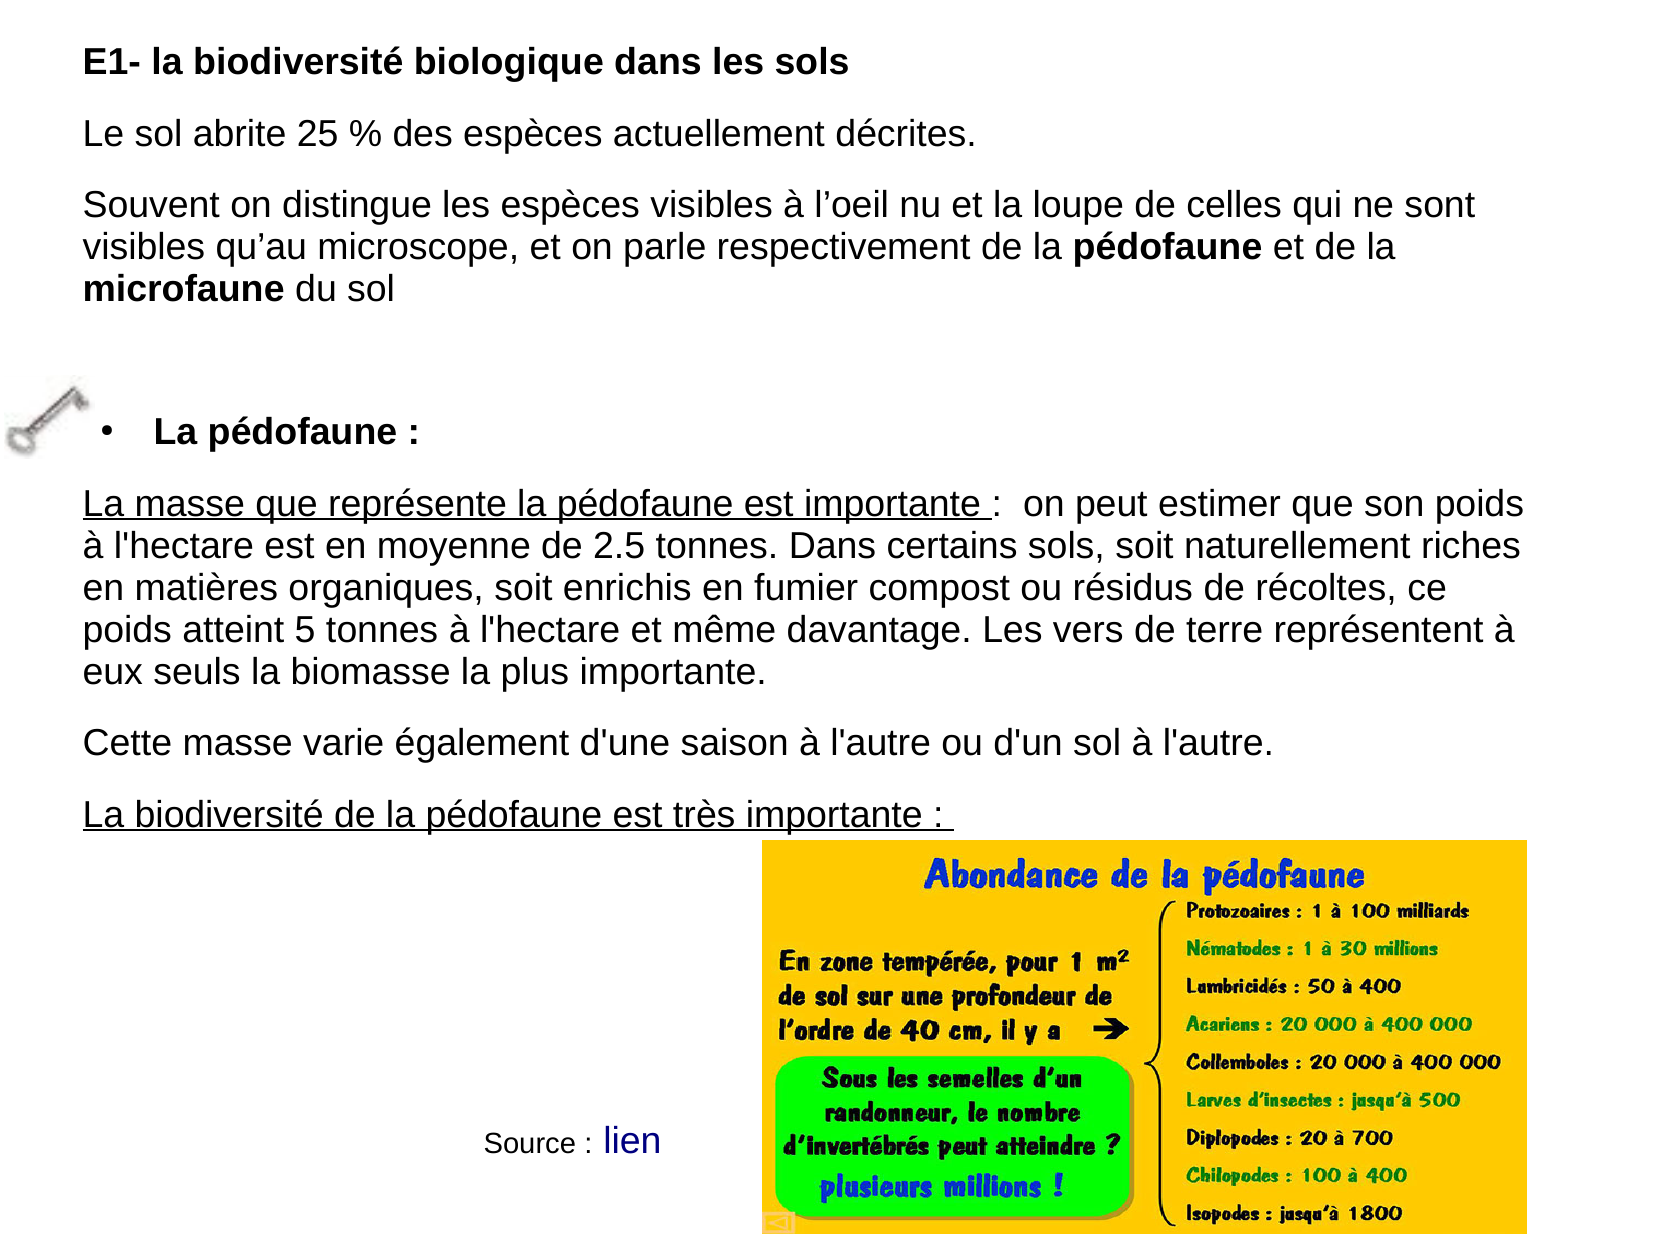

# E1- la biodiversité biologique dans les sols
Le sol abrite 25 % des espèces actuellement décrites.
Souvent on distingue les espèces visibles à l’oeil nu et la loupe de celles qui ne sont visibles qu’au microscope, et on parle respectivement de la pédofaune et de la microfaune du sol
La pédofaune :
La masse que représente la pédofaune est importante : on peut estimer que son poids à l'hectare est en moyenne de 2.5 tonnes. Dans certains sols, soit naturellement riches en matières organiques, soit enrichis en fumier compost ou résidus de récoltes, ce poids atteint 5 tonnes à l'hectare et même davantage. Les vers de terre représentent à eux seuls la biomasse la plus importante.
Cette masse varie également d'une saison à l'autre ou d'un sol à l'autre.
La biodiversité de la pédofaune est très importante :
Source : lien